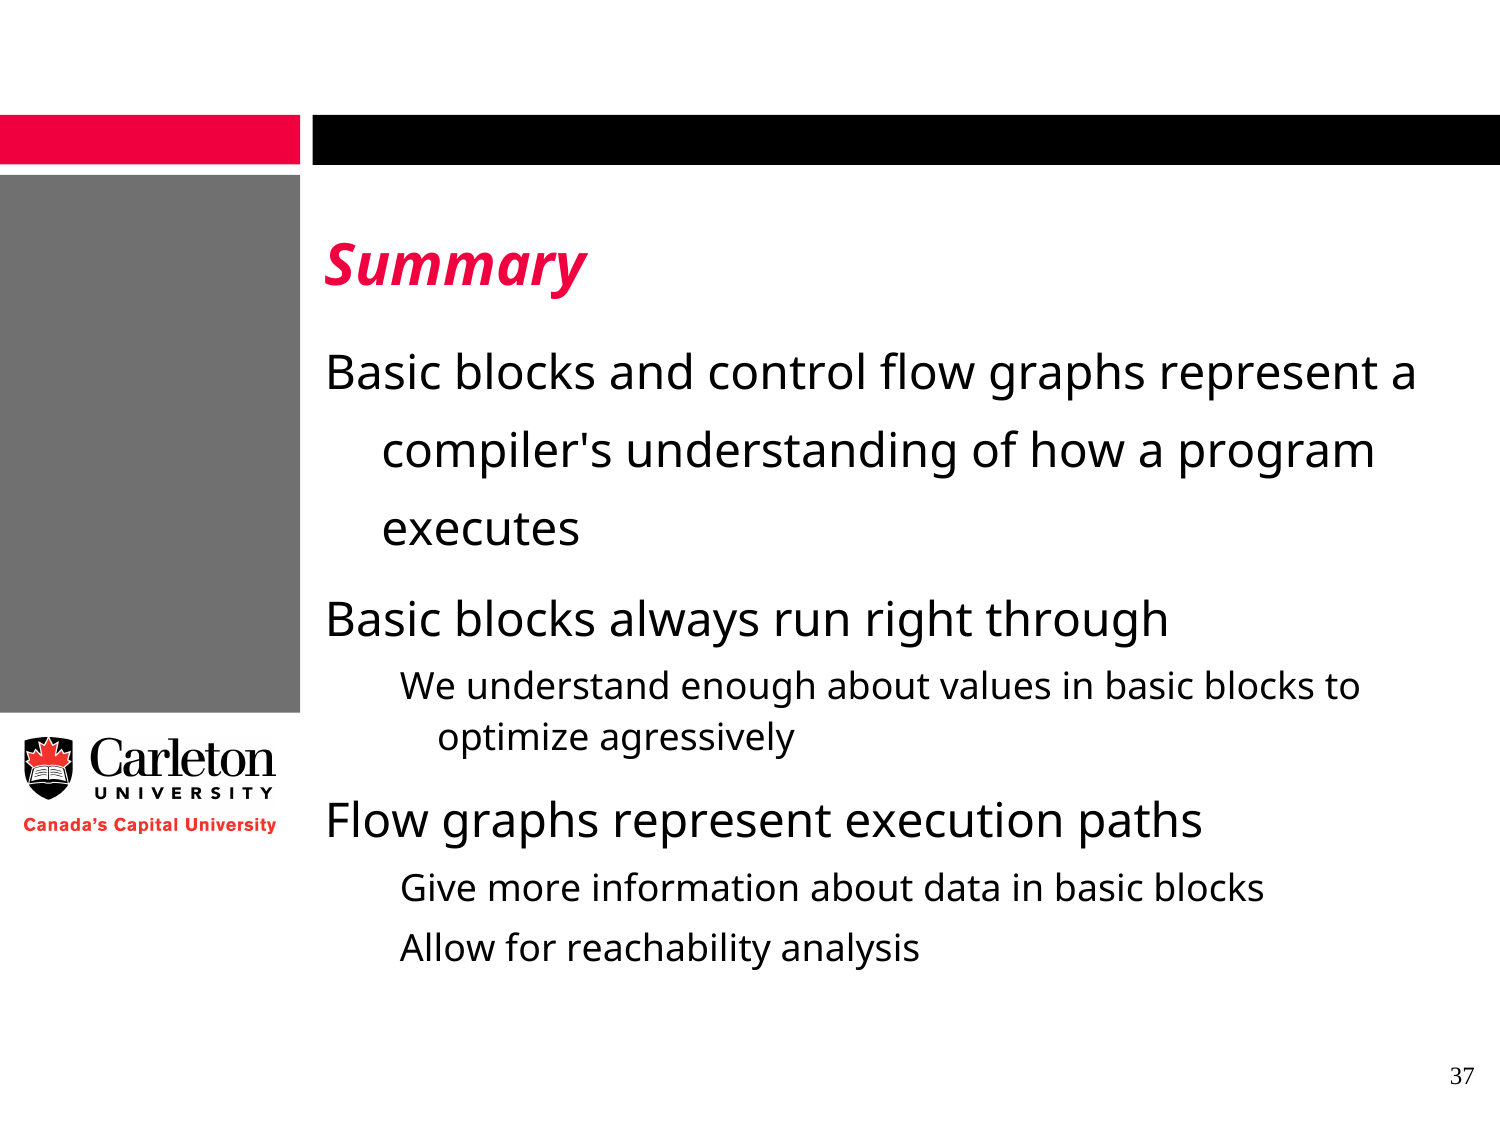

# Summary
Basic blocks and control flow graphs represent a compiler's understanding of how a program executes
Basic blocks always run right through
We understand enough about values in basic blocks to optimize agressively
Flow graphs represent execution paths
Give more information about data in basic blocks
Allow for reachability analysis
37